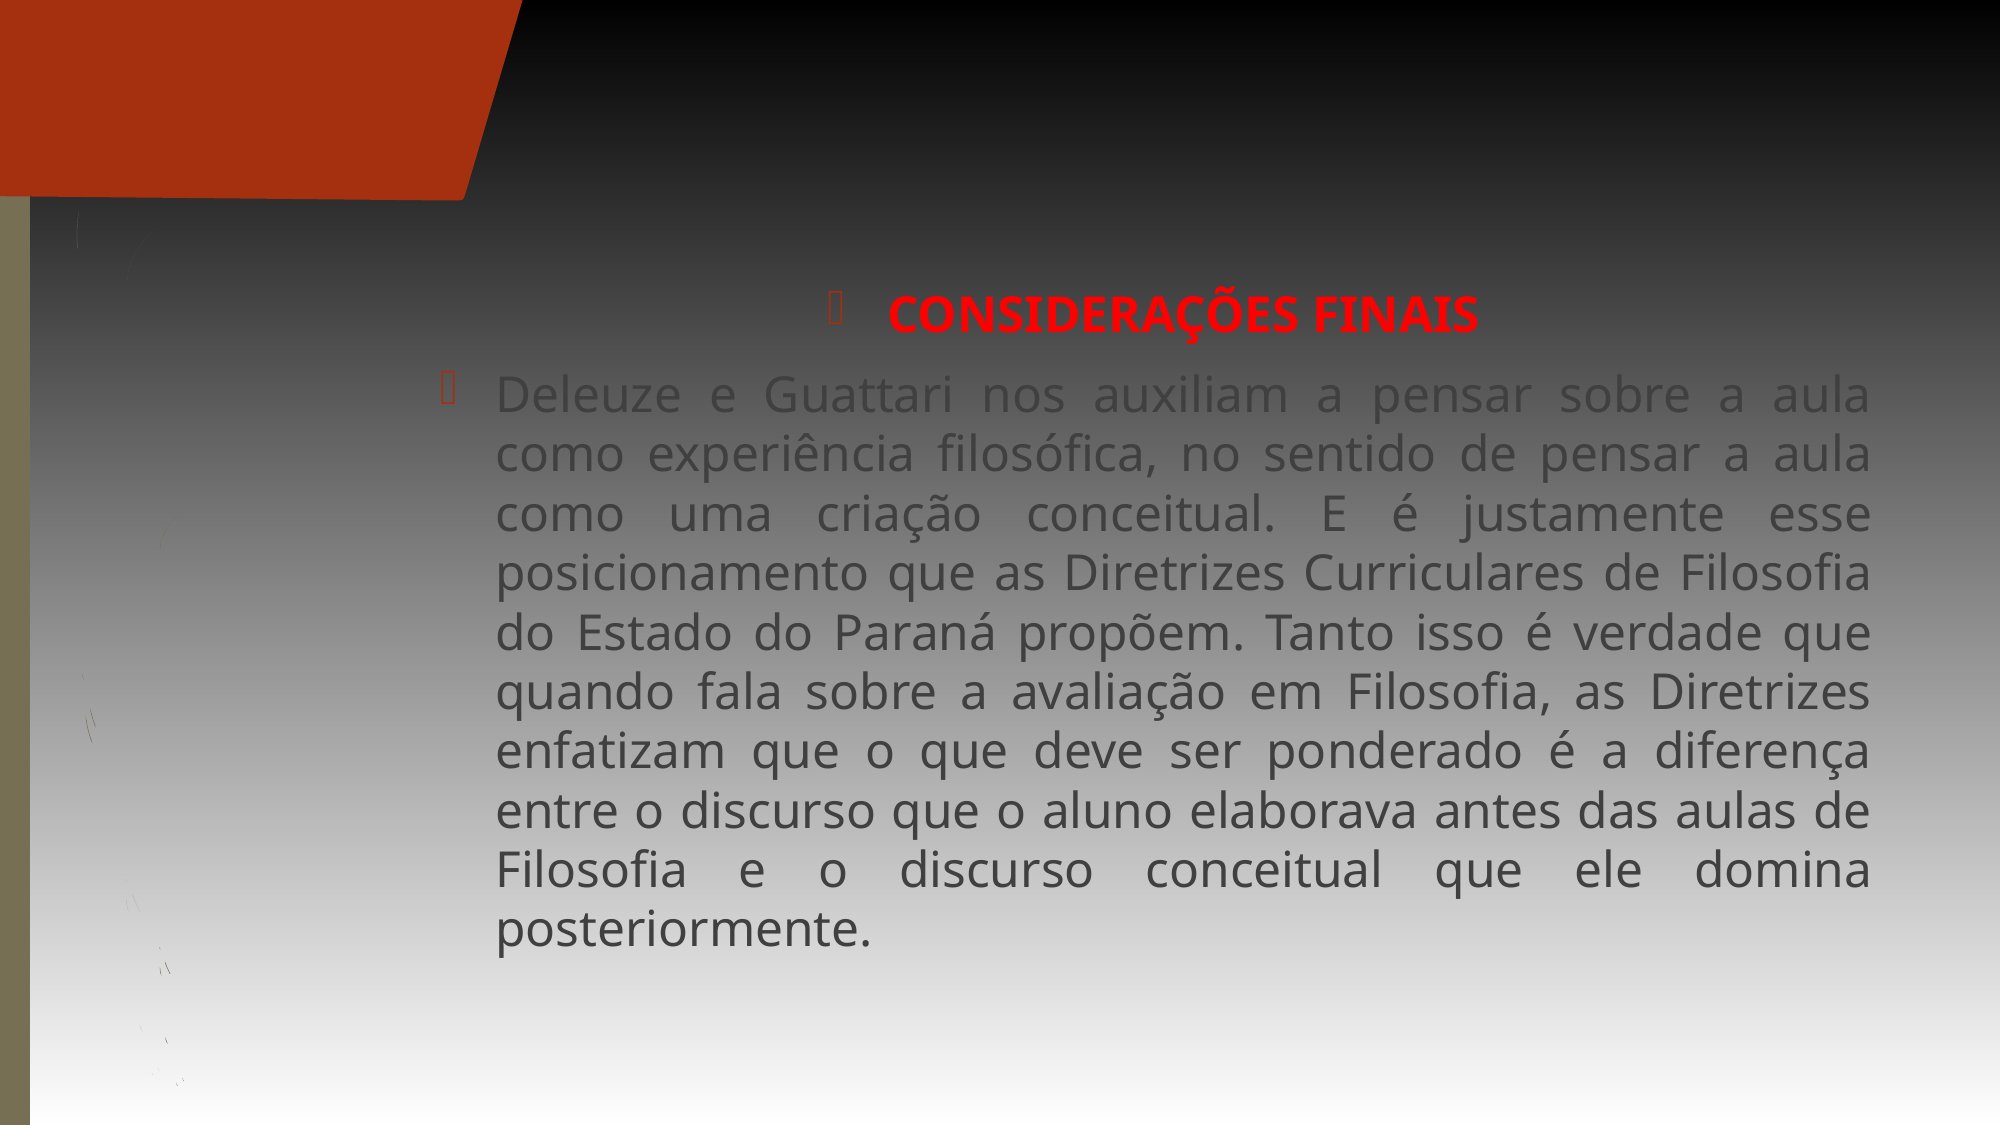

# CONSIDERAÇÕES FINAIS
Deleuze e Guattari nos auxiliam a pensar sobre a aula como experiência filosófica, no sentido de pensar a aula como uma criação conceitual. E é justamente esse posicionamento que as Diretrizes Curriculares de Filosofia do Estado do Paraná propõem. Tanto isso é verdade que quando fala sobre a avaliação em Filosofia, as Diretrizes enfatizam que o que deve ser ponderado é a diferença entre o discurso que o aluno elaborava antes das aulas de Filosofia e o discurso conceitual que ele domina posteriormente.